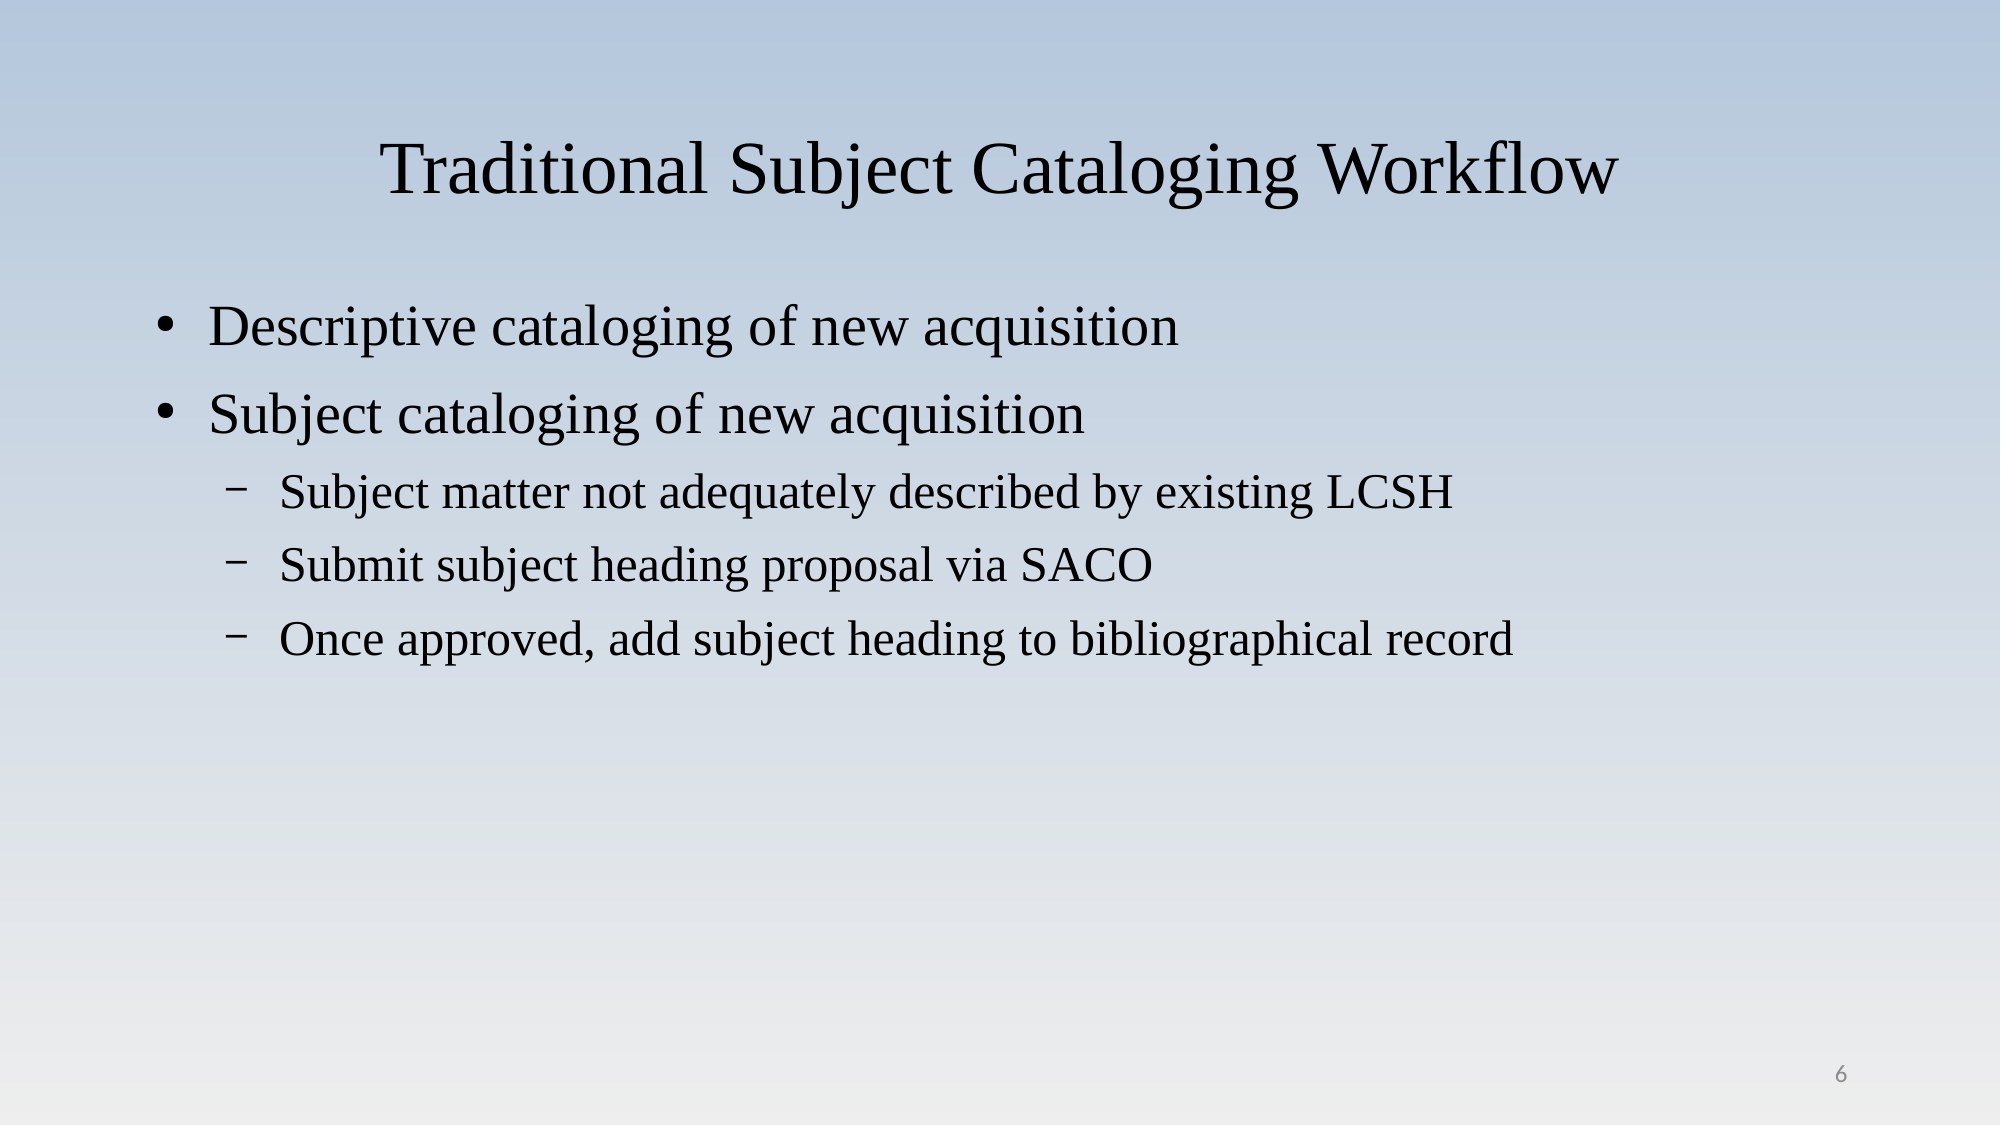

# Traditional Subject Cataloging Workflow
Descriptive cataloging of new acquisition
Subject cataloging of new acquisition
Subject matter not adequately described by existing LCSH
Submit subject heading proposal via SACO
Once approved, add subject heading to bibliographical record
6